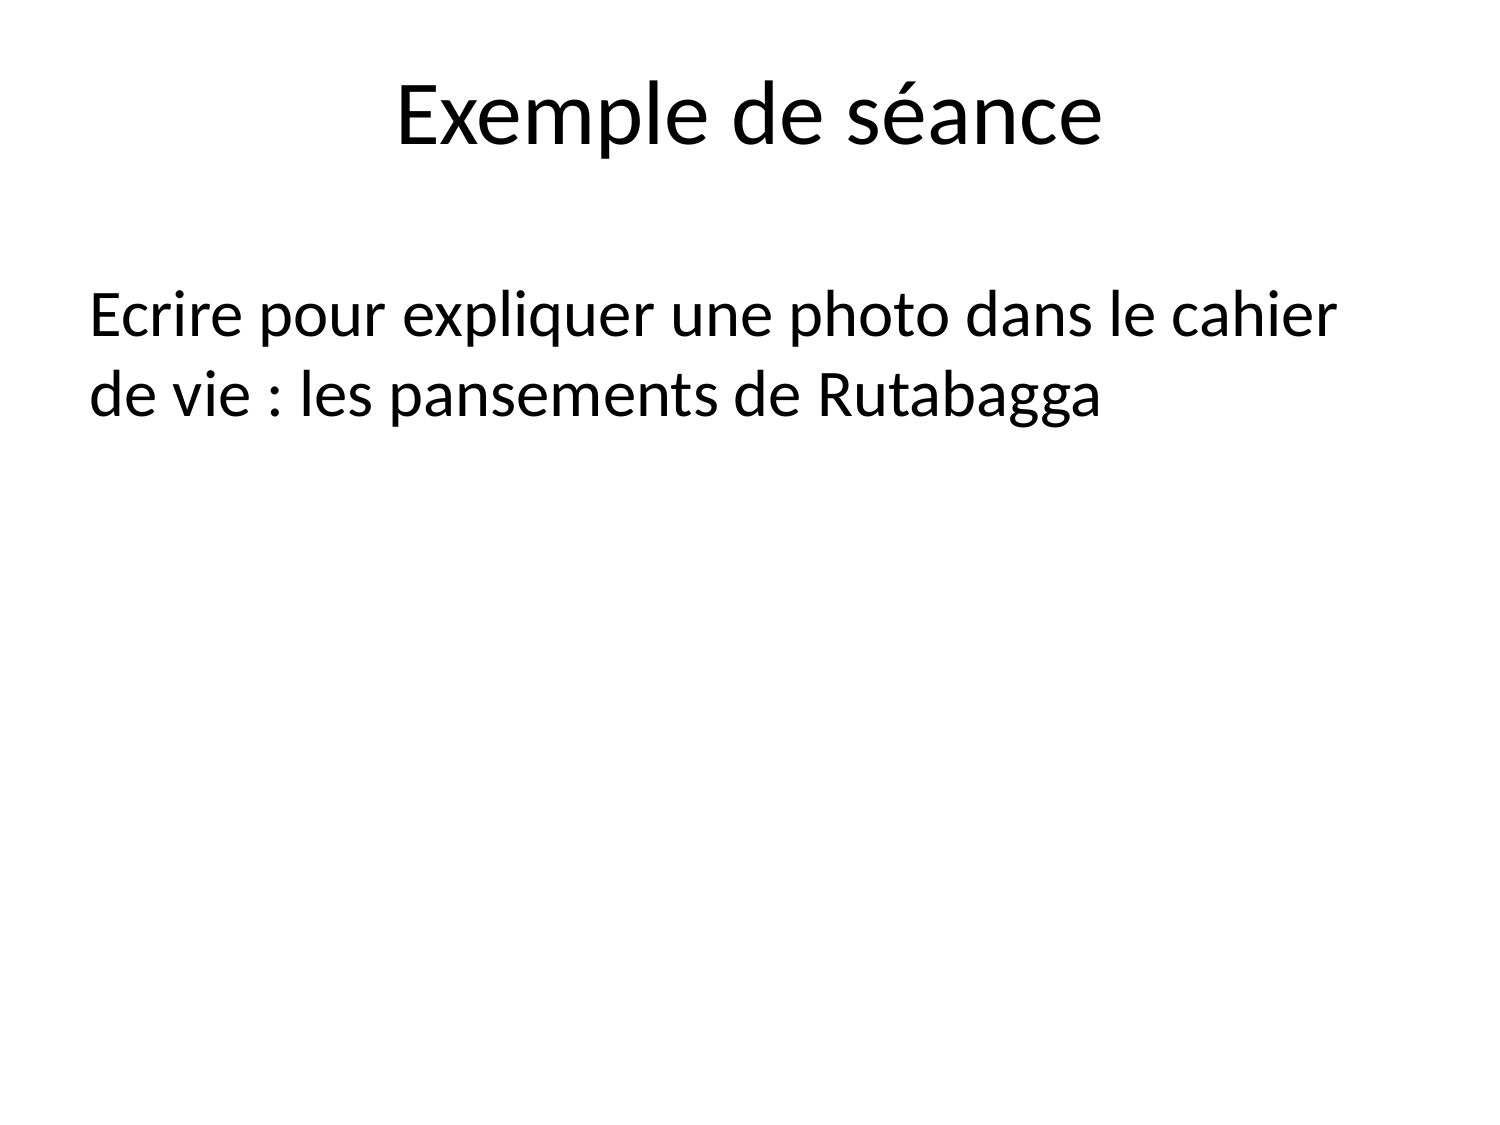

# Exemple de séance
Ecrire pour expliquer une photo dans le cahier de vie : les pansements de Rutabagga